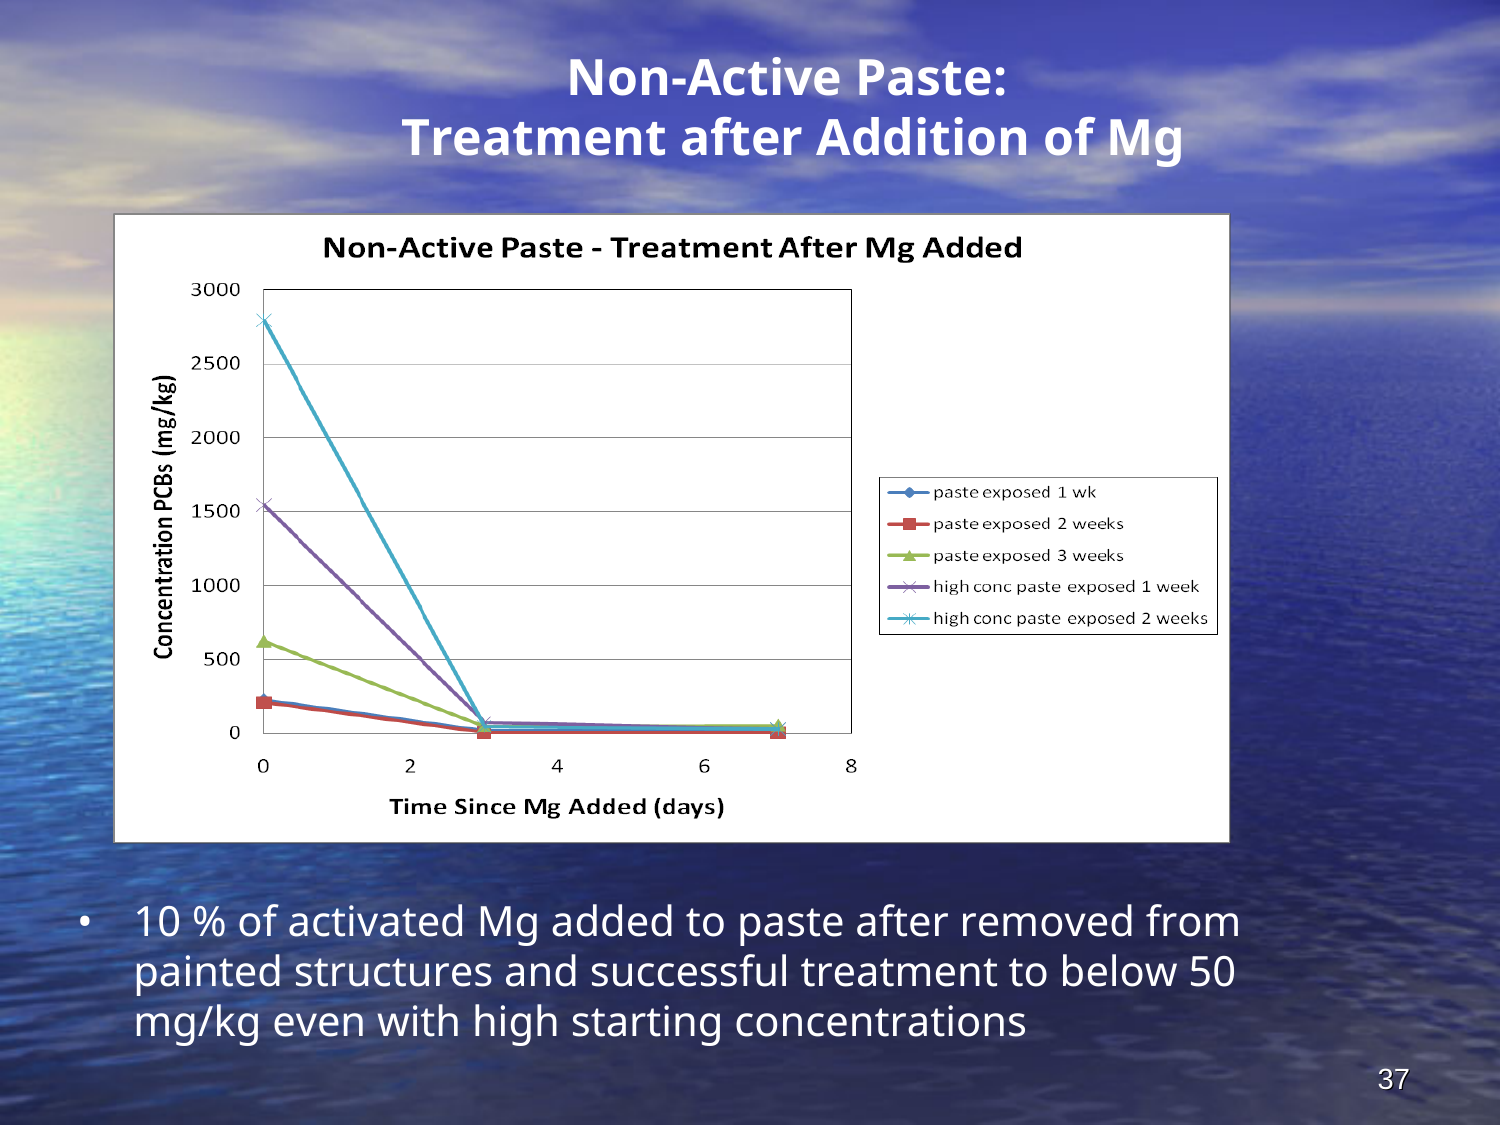

Non-Active Paste:
Treatment after Addition of Mg
10 % of activated Mg added to paste after removed from painted structures and successful treatment to below 50 mg/kg even with high starting concentrations